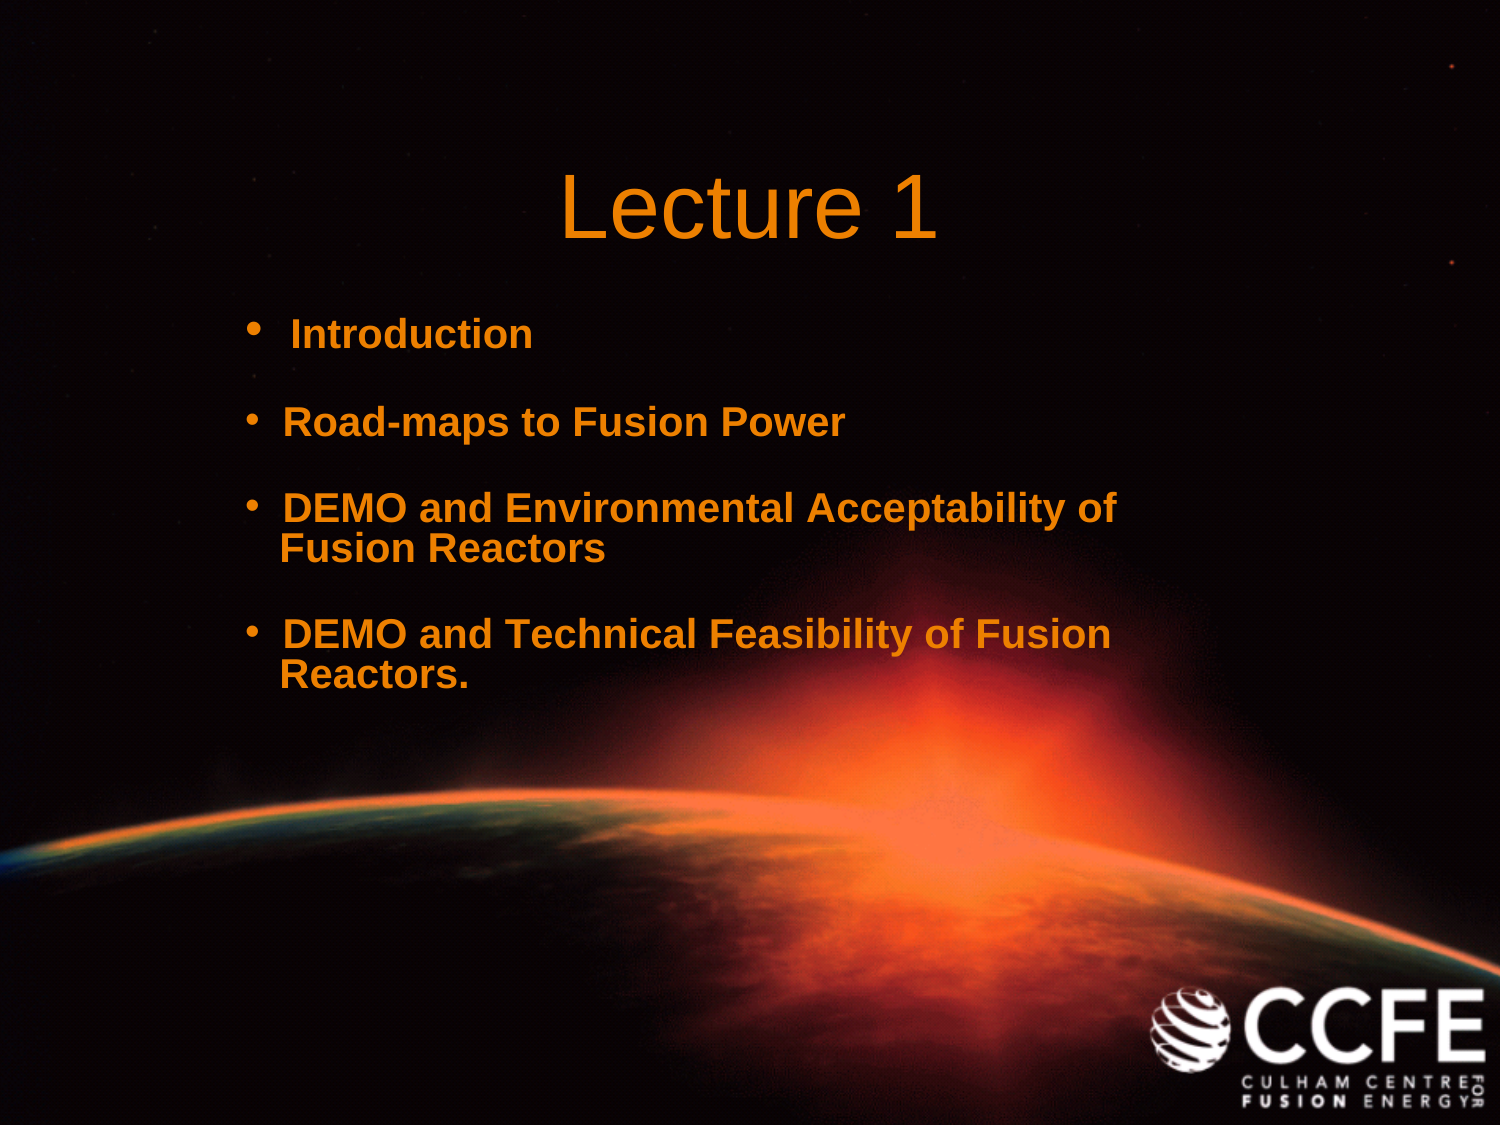

Lecture 1
 Introduction
 Road-maps to Fusion Power
 DEMO and Environmental Acceptability of
 Fusion Reactors
 DEMO and Technical Feasibility of Fusion
 Reactors.